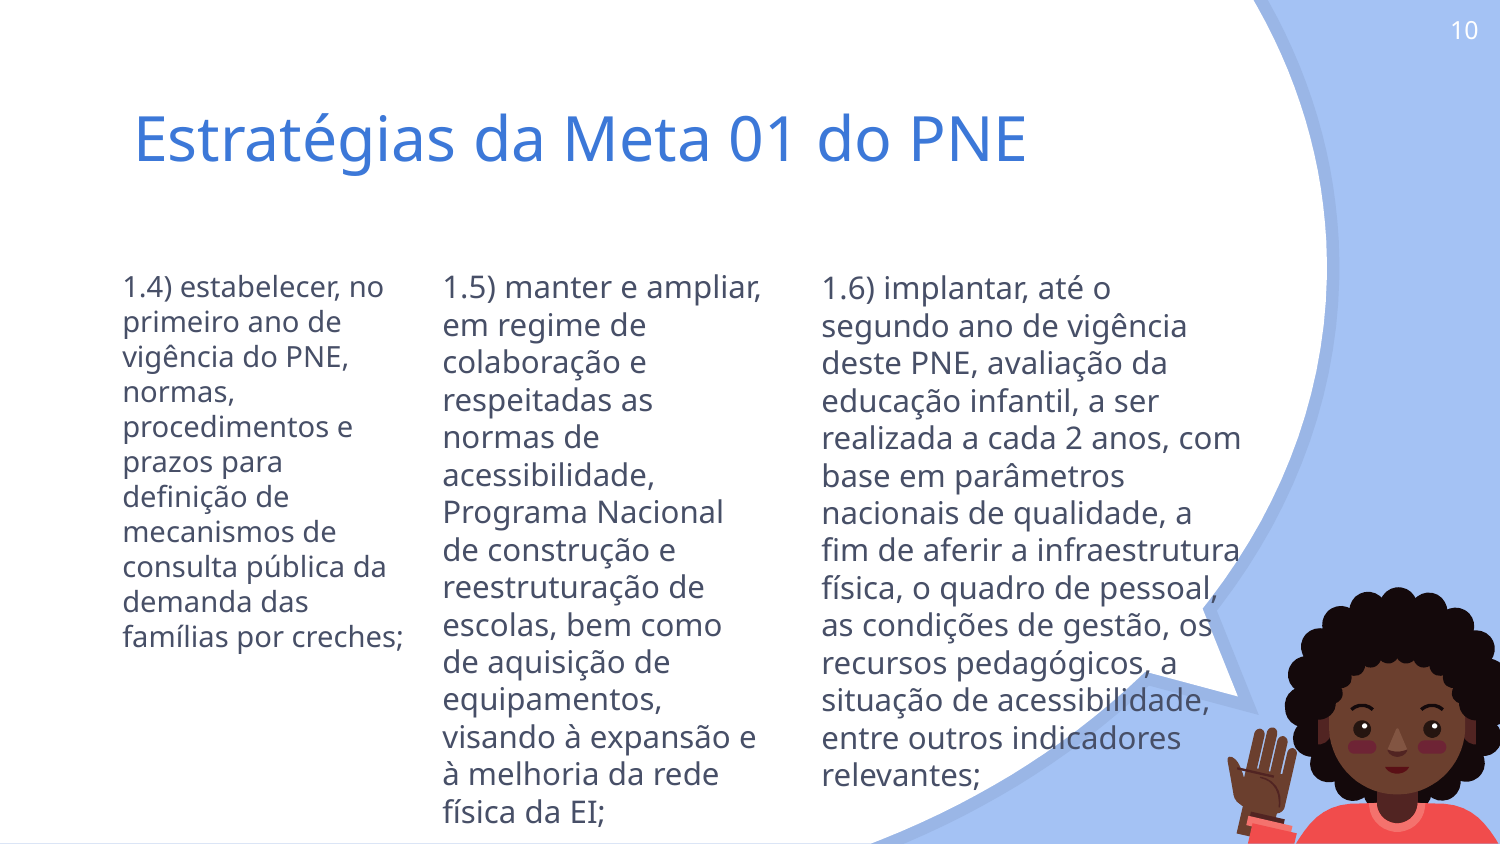

# Estratégias da Meta 01 do PNE
1.5) manter e ampliar, em regime de colaboração e respeitadas as normas de acessibilidade, Programa Nacional de construção e reestruturação de escolas, bem como de aquisição de equipamentos, visando à expansão e à melhoria da rede física da EI;
1.4) estabelecer, no primeiro ano de vigência do PNE, normas, procedimentos e prazos para definição de mecanismos de consulta pública da demanda das famílias por creches;
1.6) implantar, até o segundo ano de vigência deste PNE, avaliação da educação infantil, a ser realizada a cada 2 anos, com base em parâmetros nacionais de qualidade, a fim de aferir a infraestrutura física, o quadro de pessoal, as condições de gestão, os recursos pedagógicos, a situação de acessibilidade, entre outros indicadores relevantes;